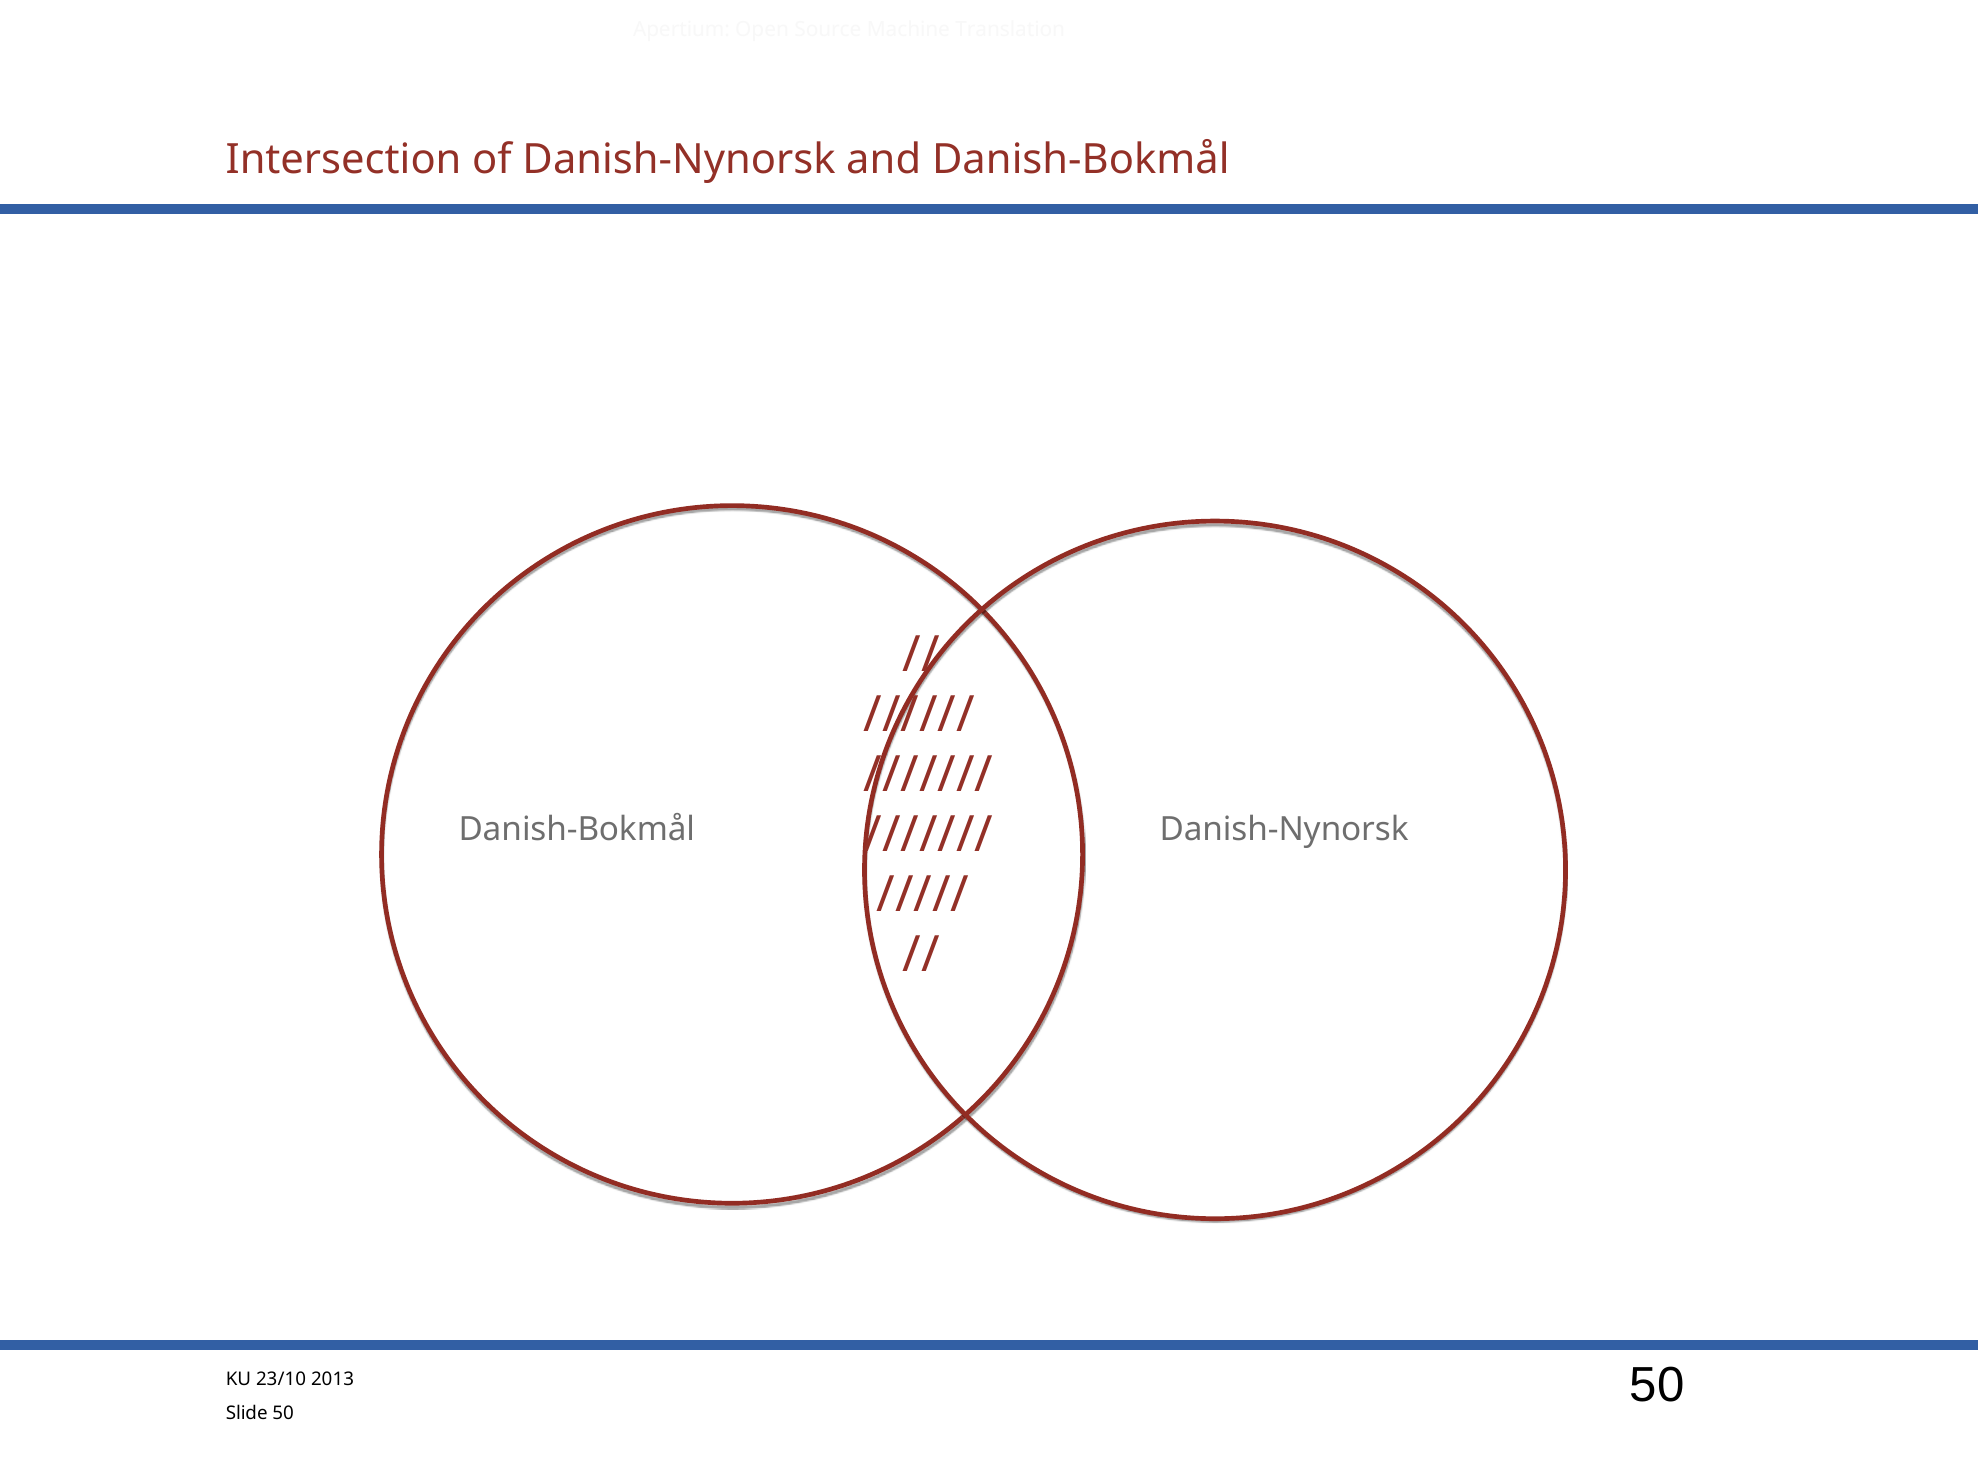

Apertium: Open Source Machine Translation
# Intersection of Danish-Nynorsk and Danish-Bokmål
 //
//////
///////
///////
 /////
 //
Danish-Bokmål
Danish-Nynorsk
KU 23/10 2013
Slide